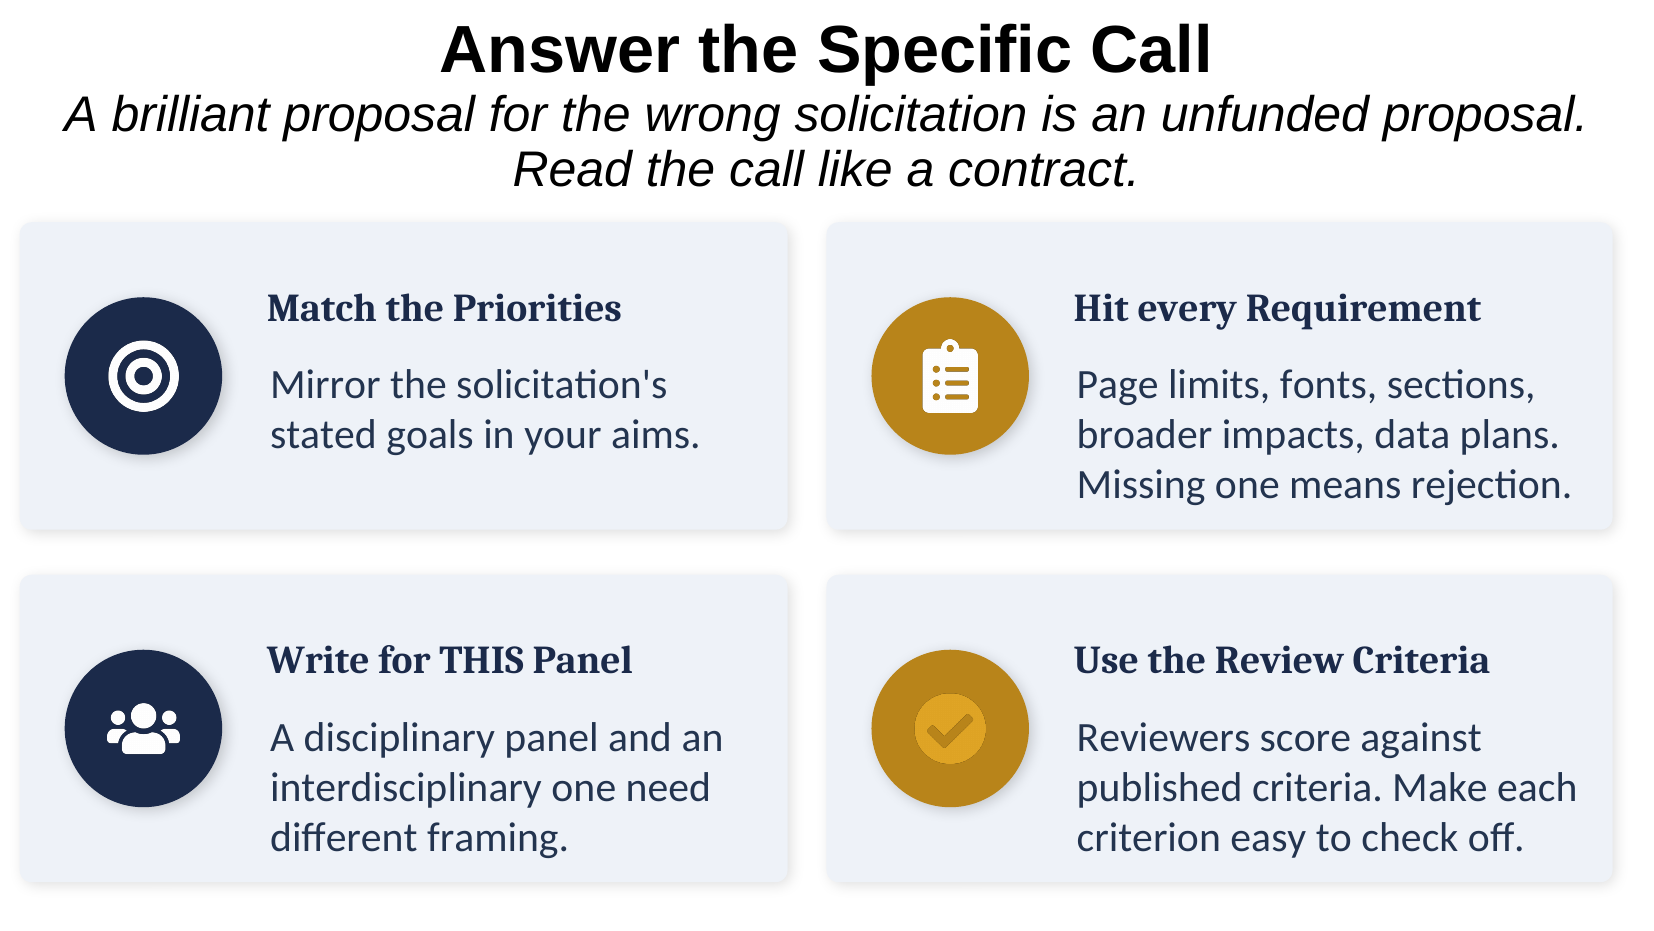

# Answer the Specific Call A brilliant proposal for the wrong solicitation is an unfunded proposal. Read the call like a contract.
Match the Priorities
Hit every Requirement
Mirror the solicitation's stated goals in your aims.
Page limits, fonts, sections, broader impacts, data plans. Missing one means rejection.
Write for THIS Panel
Use the Review Criteria
A disciplinary panel and an interdisciplinary one need different framing.
Reviewers score against published criteria. Make each criterion easy to check off.